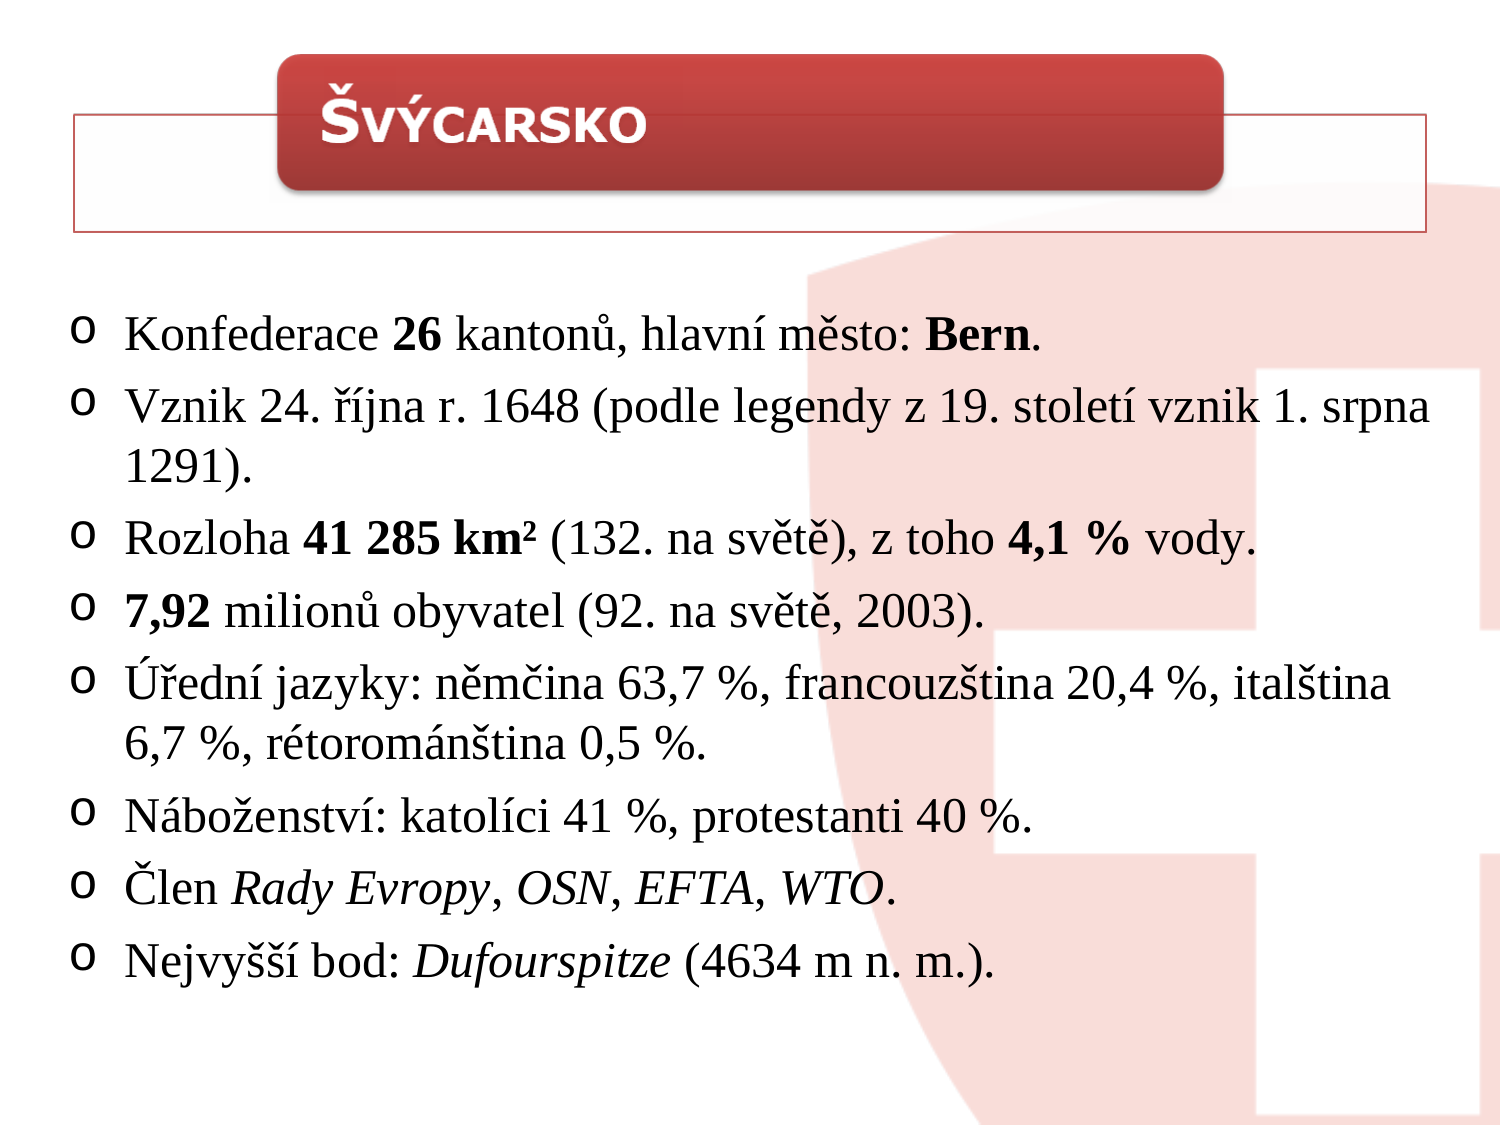

# Konfederace 26 kantonů, hlavní město: Bern.
Vznik 24. října r. 1648 (podle legendy z 19. století vznik 1. srpna 1291).
Rozloha 41 285 km² (132. na světě), z toho 4,1 % vody.
7,92 milionů obyvatel (92. na světě, 2003).
Úřední jazyky: němčina 63,7 %, francouzština 20,4 %, italština 6,7 %, rétorománština 0,5 %.
Náboženství: katolíci 41 %, protestanti 40 %.
Člen Rady Evropy, OSN, EFTA, WTO.
Nejvyšší bod: Dufourspitze (4634 m n. m.).